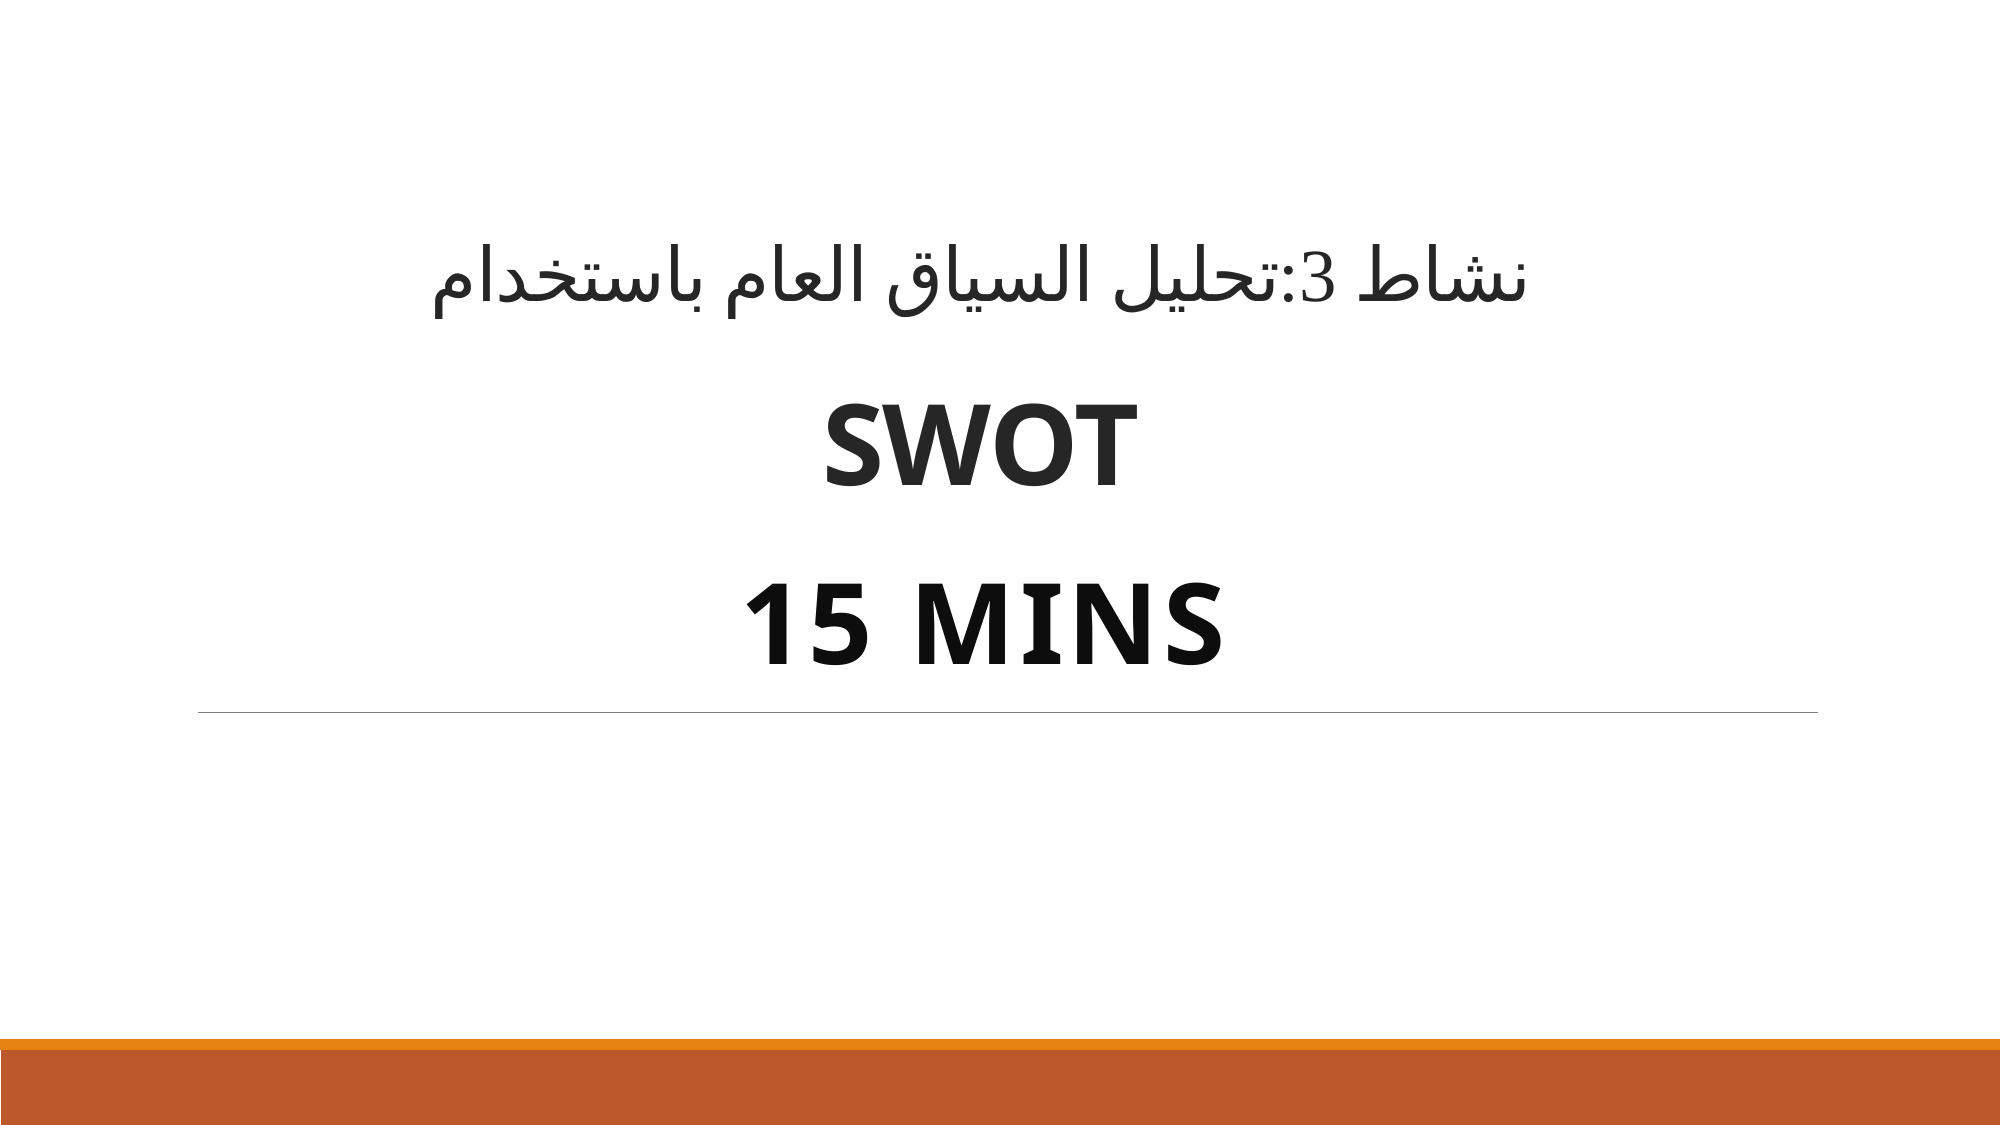

# نشاط 3:تحليل السياق العام باستخدام SWOT
15 MINS